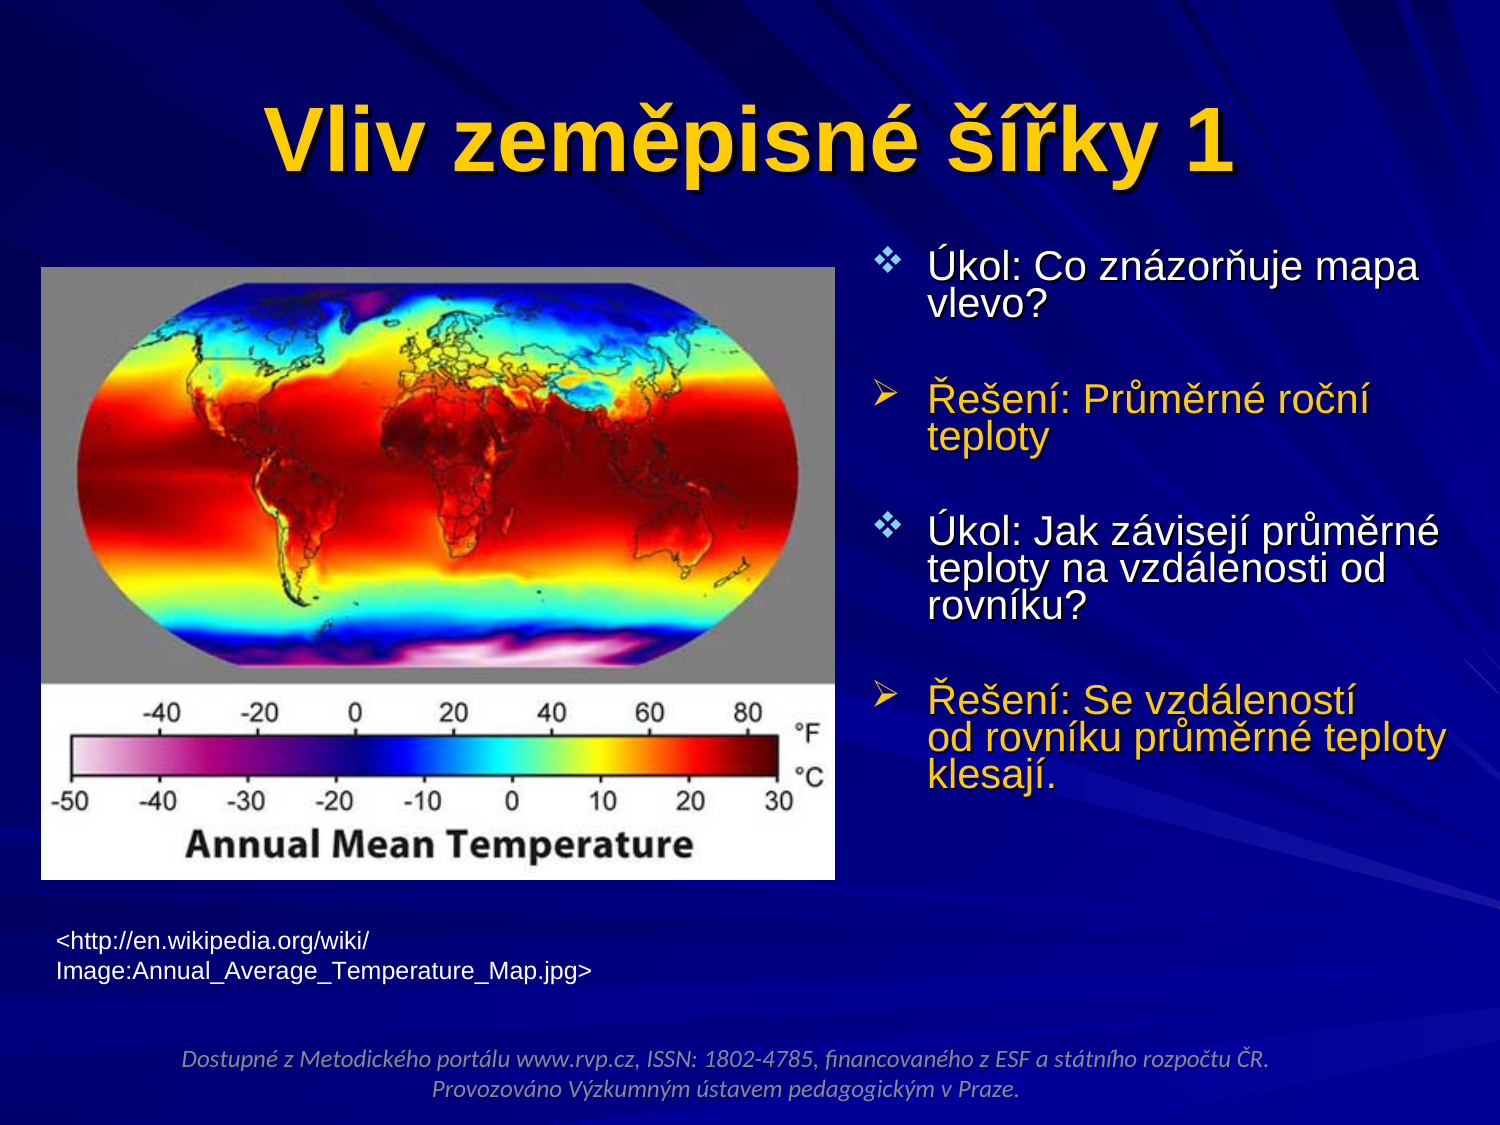

# Vliv zeměpisné šířky 1
Úkol: Co znázorňuje mapa vlevo?
Řešení: Průměrné roční teploty
Úkol: Jak závisejí průměrné teploty na vzdálenosti od rovníku?
Řešení: Se vzdáleností
od rovníku průměrné teploty klesají.
<http://en.wikipedia.org/wiki/Image:Annual_Average_Temperature_Map.jpg>
Dostupné z Metodického portálu www.rvp.cz, ISSN: 1802-4785, financovaného z ESF a státního rozpočtu ČR. Provozováno Výzkumným ústavem pedagogickým v Praze.